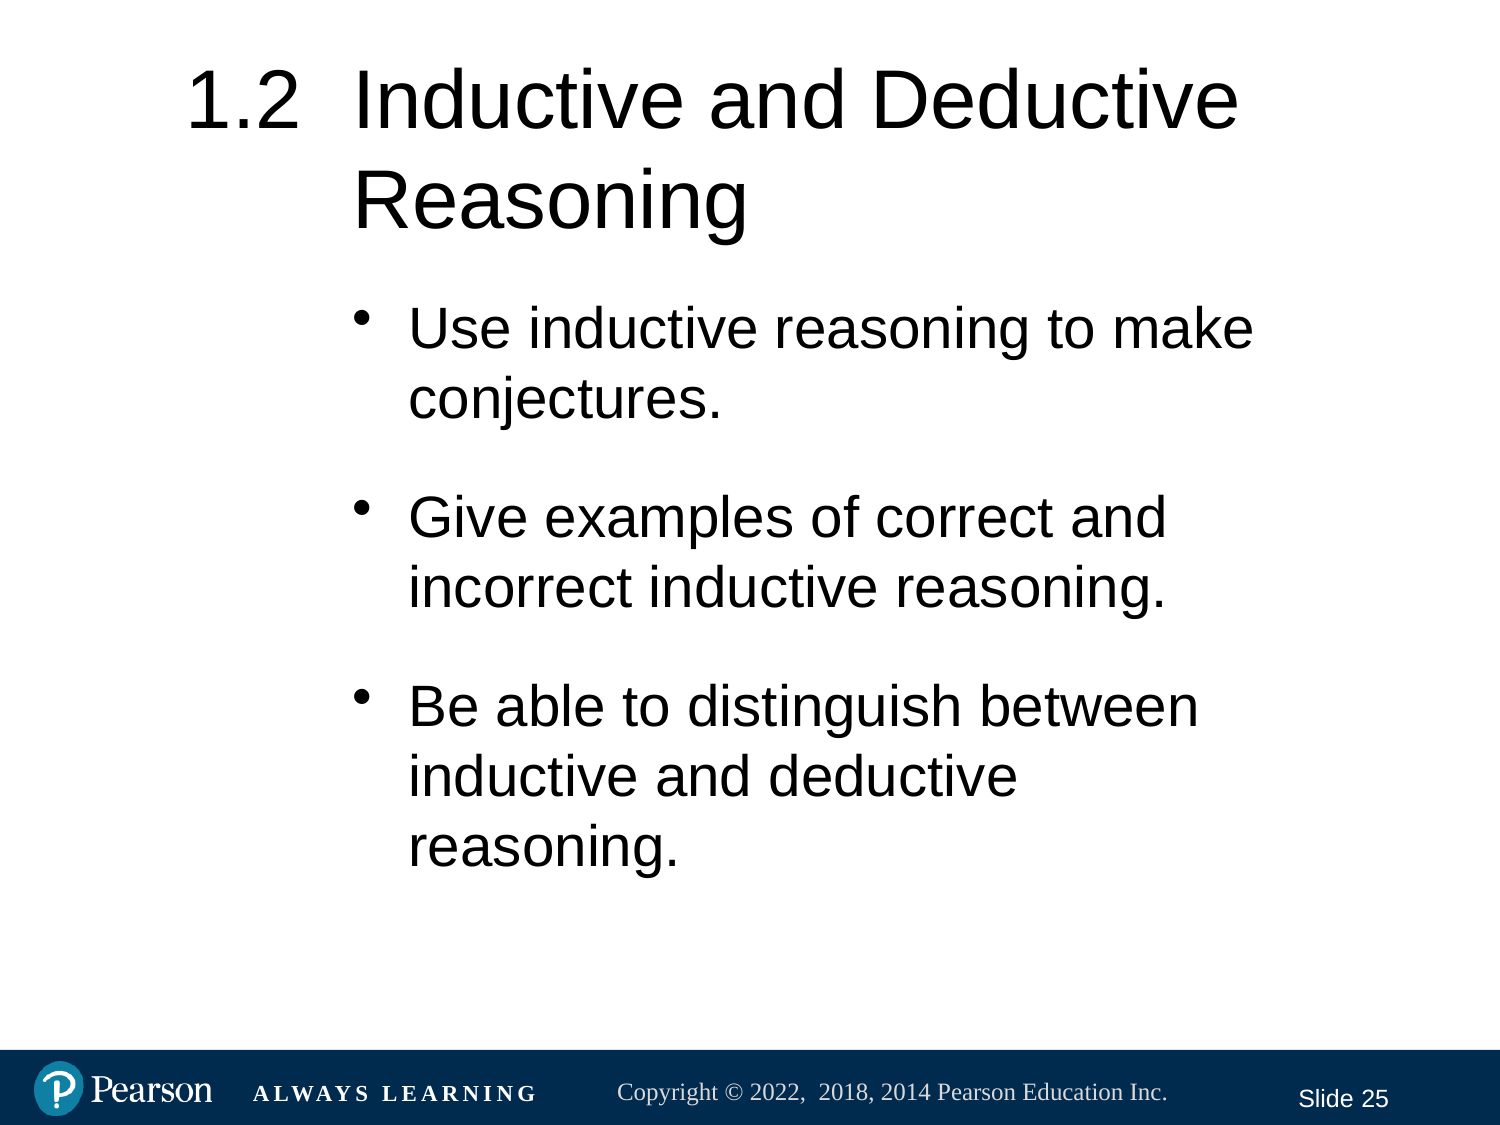

1.2
# Inductive and Deductive Reasoning
Use inductive reasoning to make conjectures.
Give examples of correct and incorrect inductive reasoning.
Be able to distinguish between inductive and deductive reasoning.